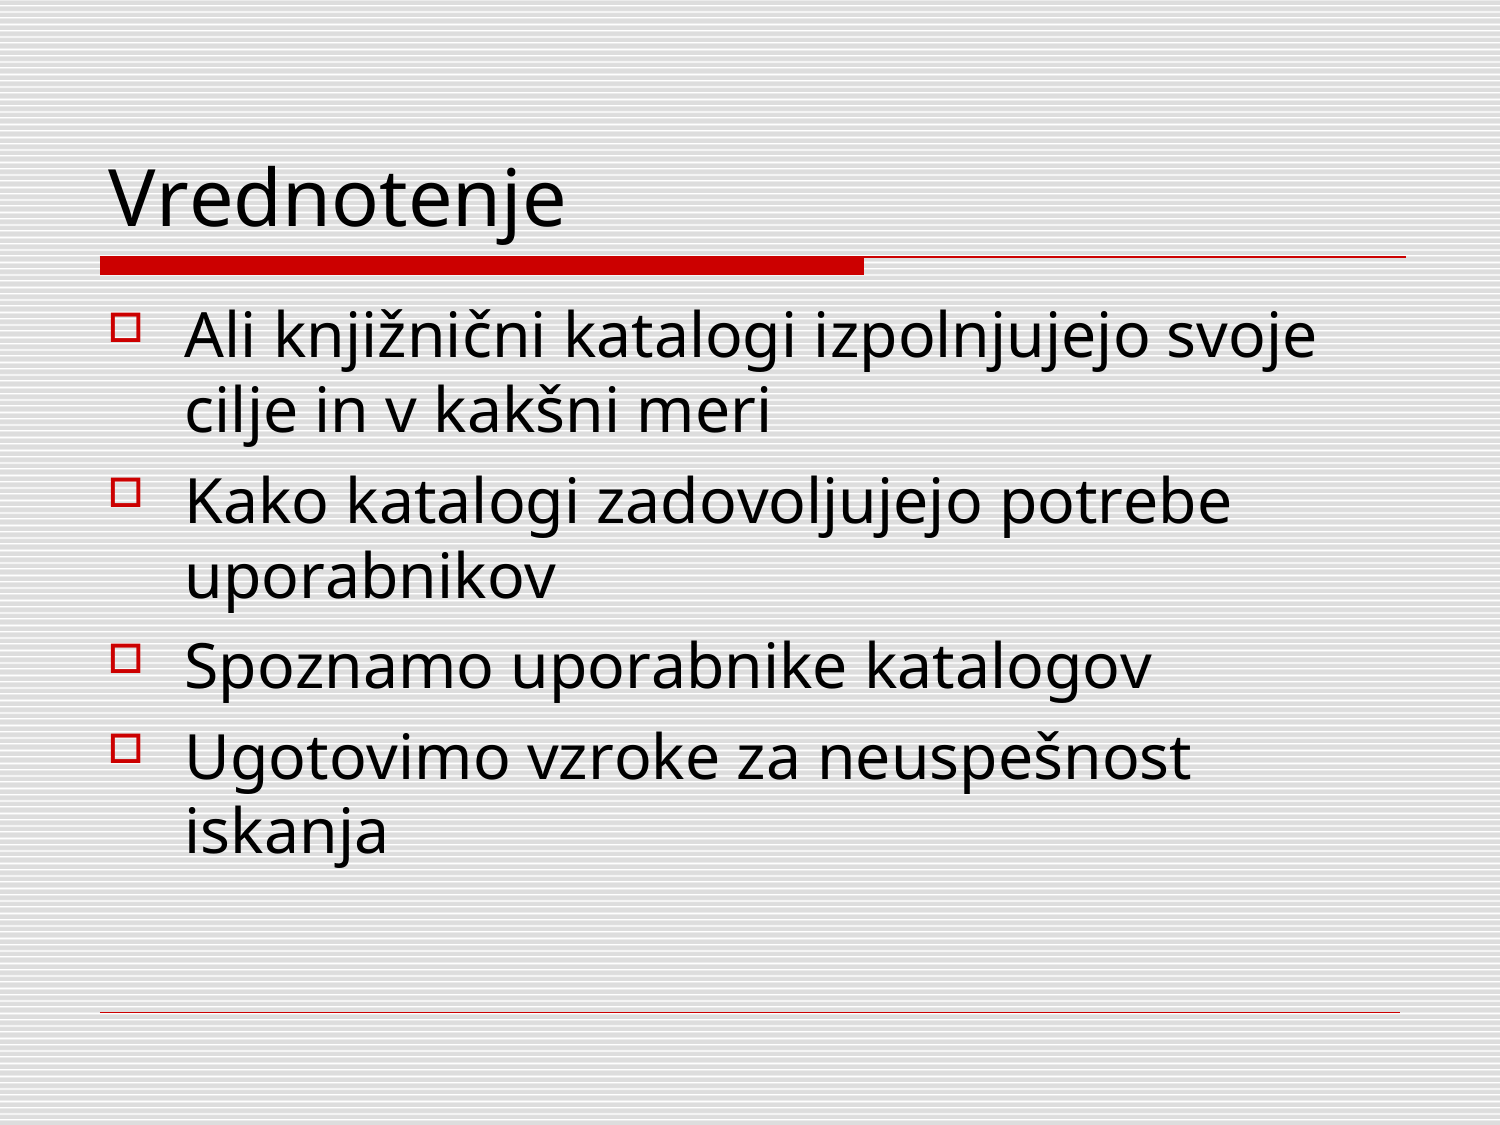

# Vrednotenje
Ali knjižnični katalogi izpolnjujejo svoje cilje in v kakšni meri
Kako katalogi zadovoljujejo potrebe uporabnikov
Spoznamo uporabnike katalogov
Ugotovimo vzroke za neuspešnost iskanja